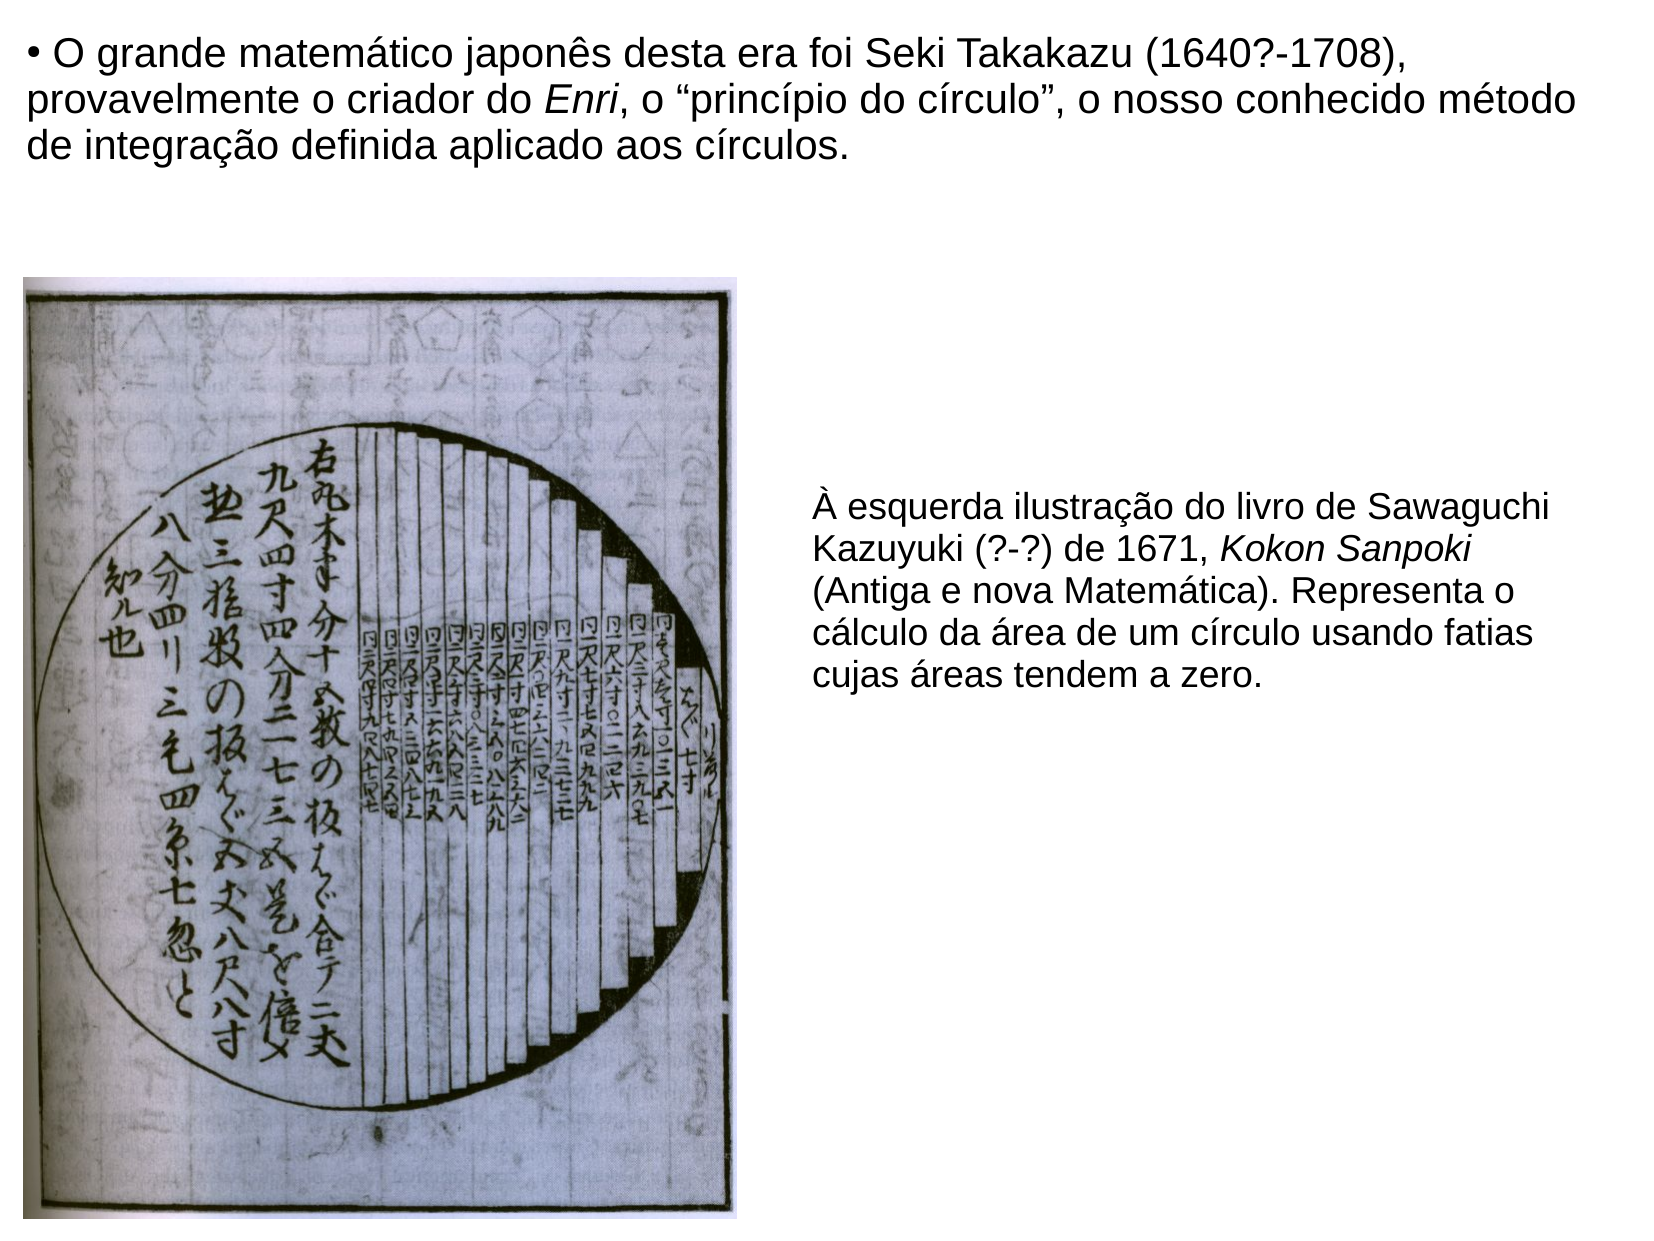

O grande matemático japonês desta era foi Seki Takakazu (1640?-1708),
provavelmente o criador do Enri, o “princípio do círculo”, o nosso conhecido método
de integração definida aplicado aos círculos.
À esquerda ilustração do livro de Sawaguchi
Kazuyuki (?-?) de 1671, Kokon Sanpoki
(Antiga e nova Matemática). Representa o
cálculo da área de um círculo usando fatias
cujas áreas tendem a zero.